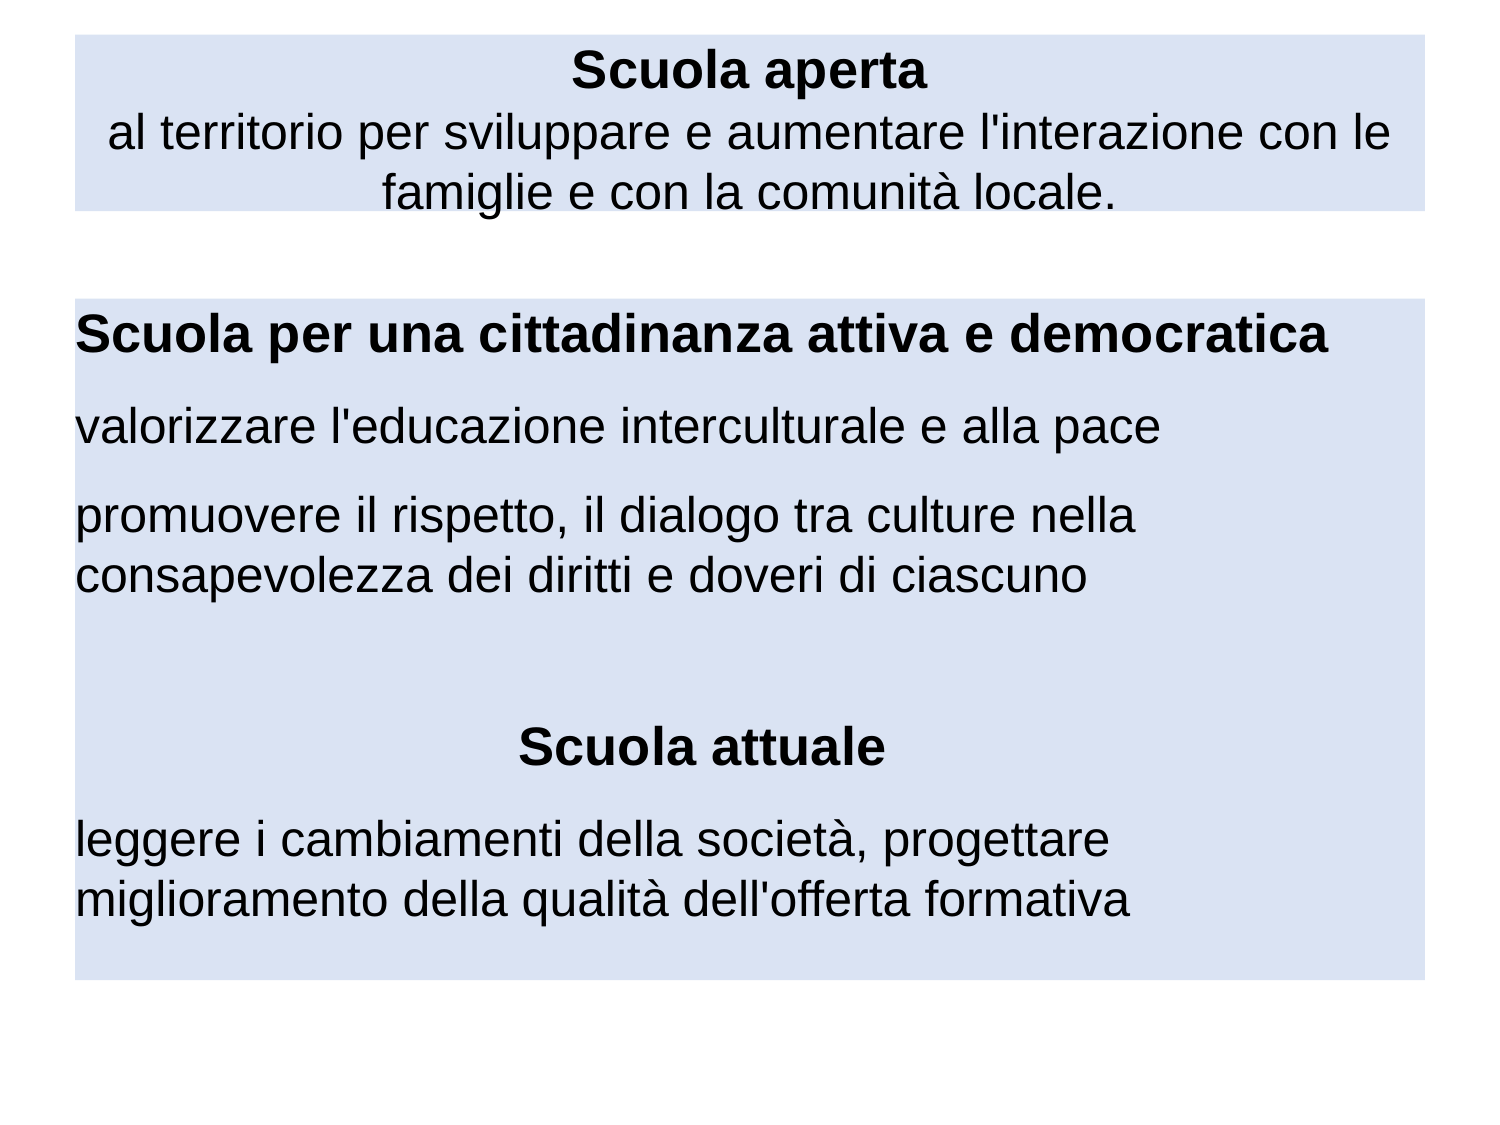

# Scuola aperta al territorio per sviluppare e aumentare l'interazione con le famiglie e con la comunità locale.
Scuola per una cittadinanza attiva e democratica
valorizzare l'educazione interculturale e alla pace
promuovere il rispetto, il dialogo tra culture nella consapevolezza dei diritti e doveri di ciascuno
Scuola attuale
leggere i cambiamenti della società, progettare miglioramento della qualità dell'offerta formativa